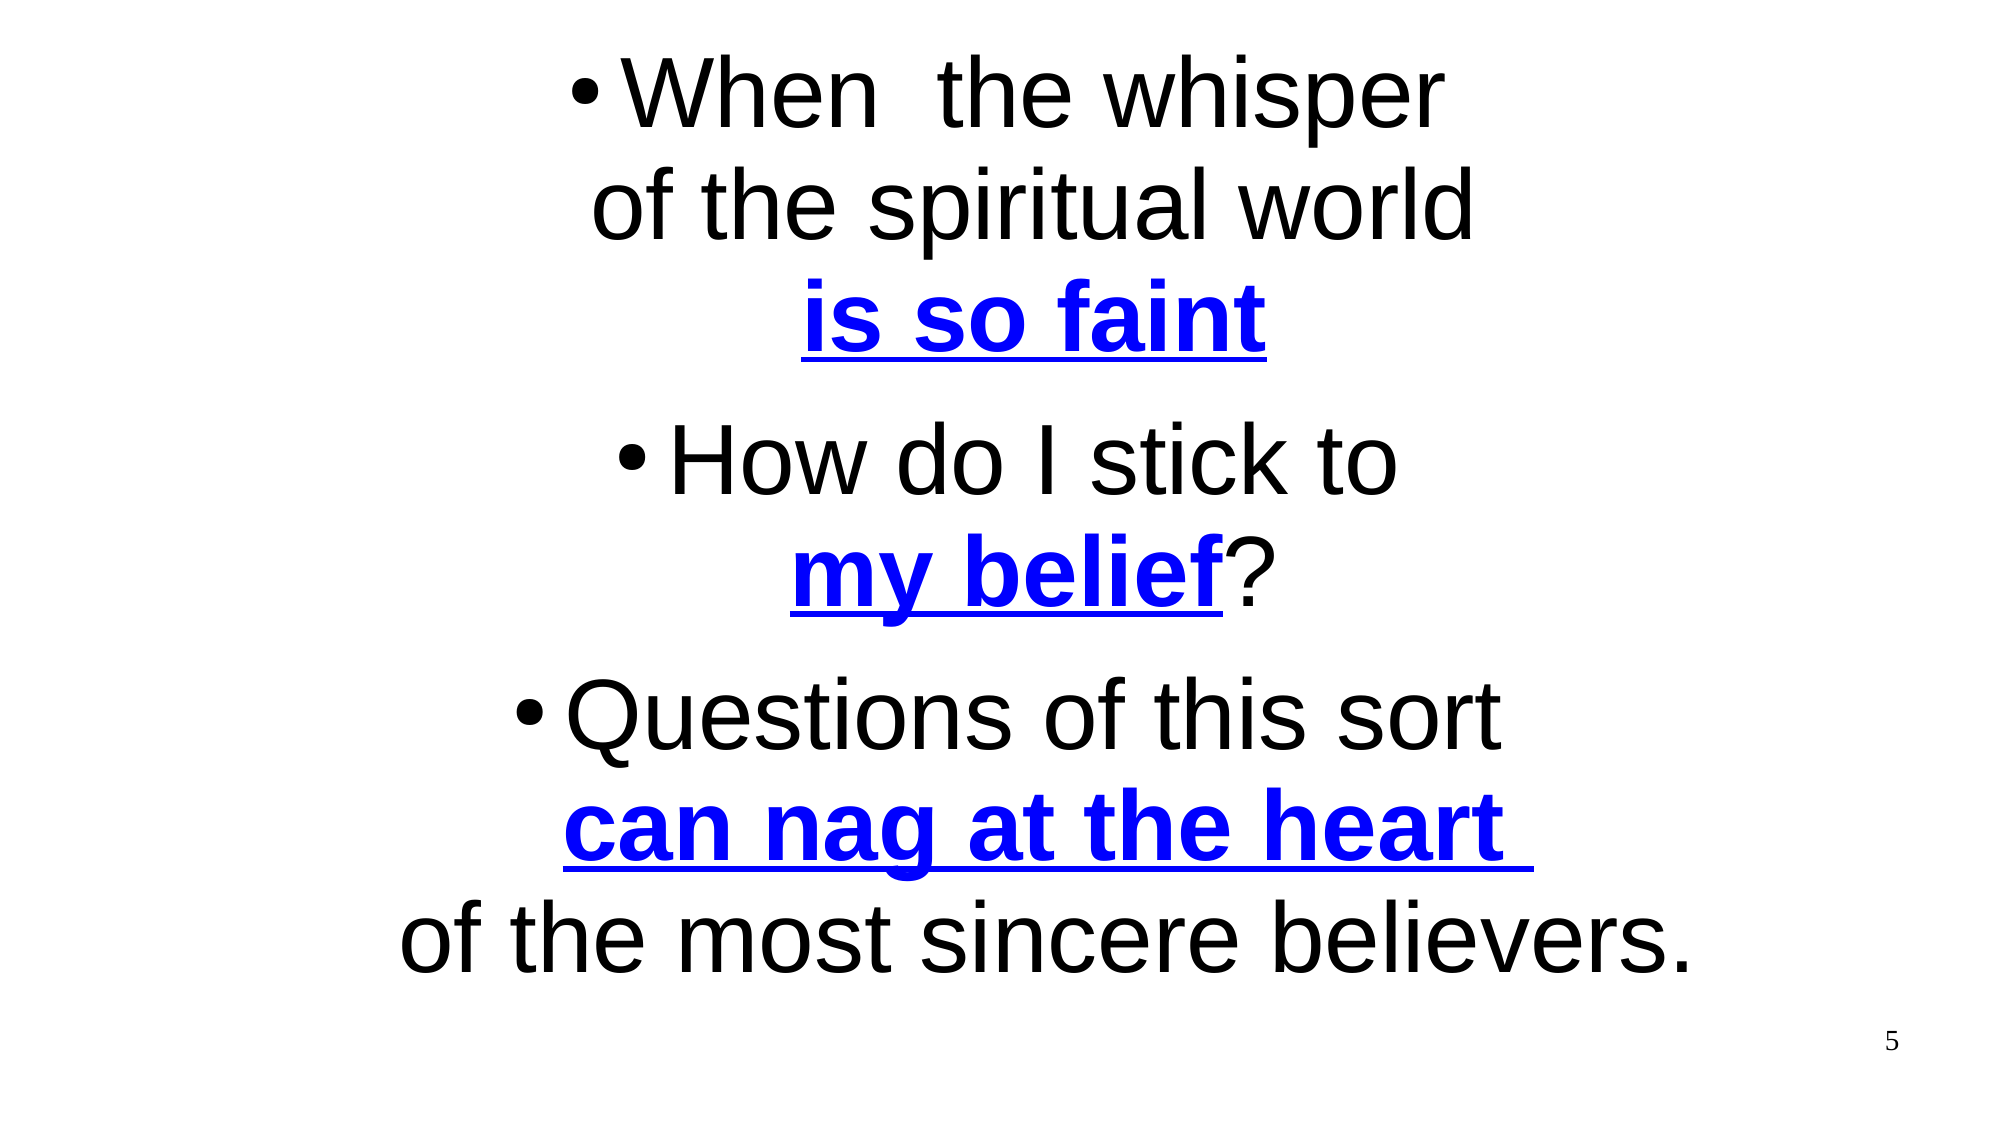

# When the whisper of the spiritual world is so faint
How do I stick to
my belief?
Questions of this sort
can nag at the heart
of the most sincere believers.
5